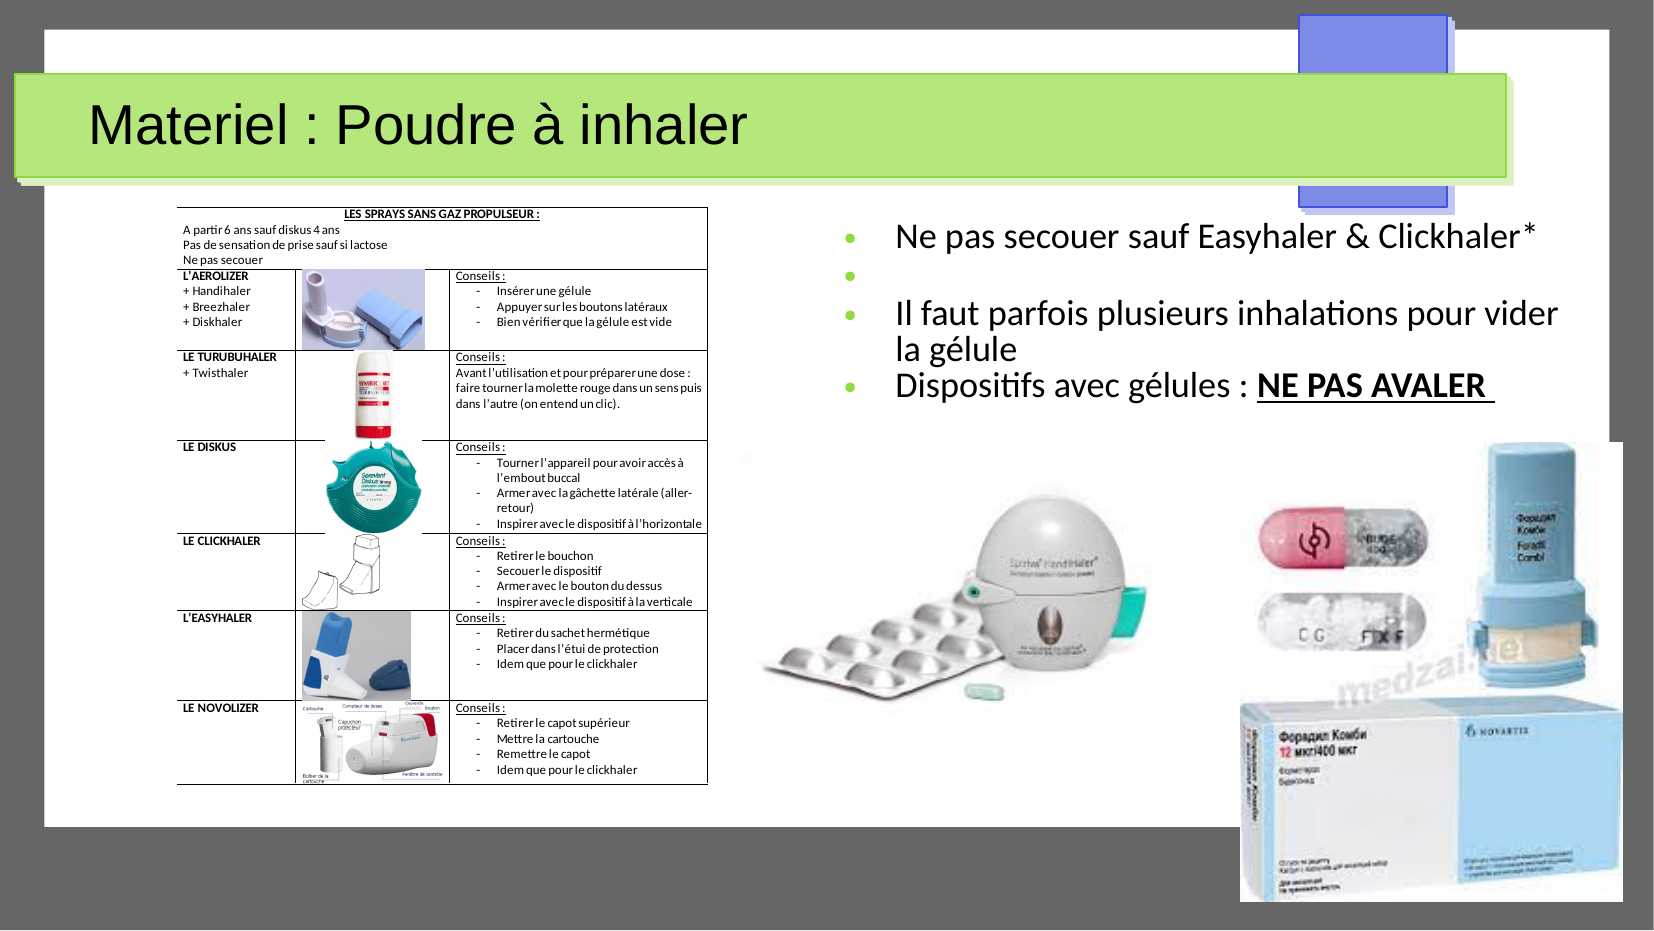

# Materiel : Poudre à inhaler
Ne pas secouer sauf Easyhaler & Clickhaler*
Il faut parfois plusieurs inhalations pour vider la gélule
Dispositifs avec gélules : NE PAS AVALER